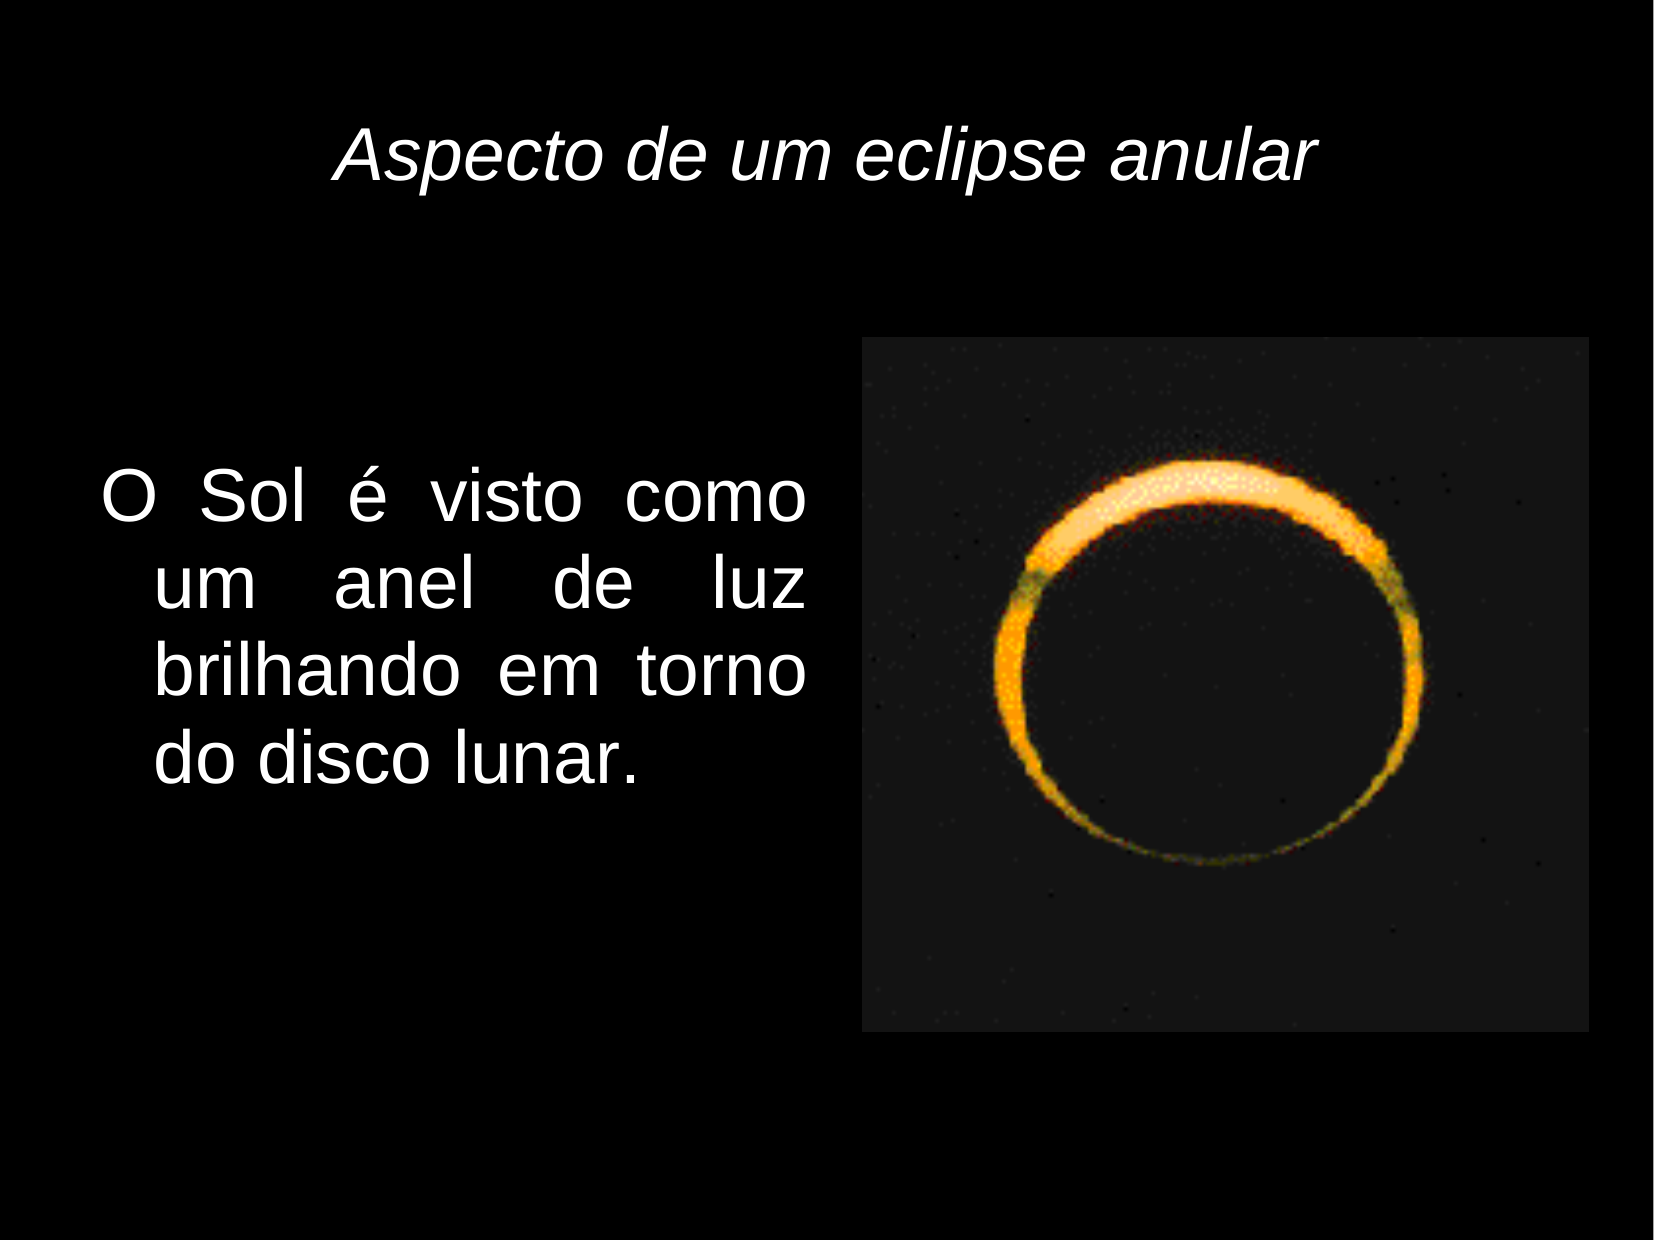

# Aspecto de um eclipse anular
O Sol é visto como um anel de luz brilhando em torno do disco lunar.